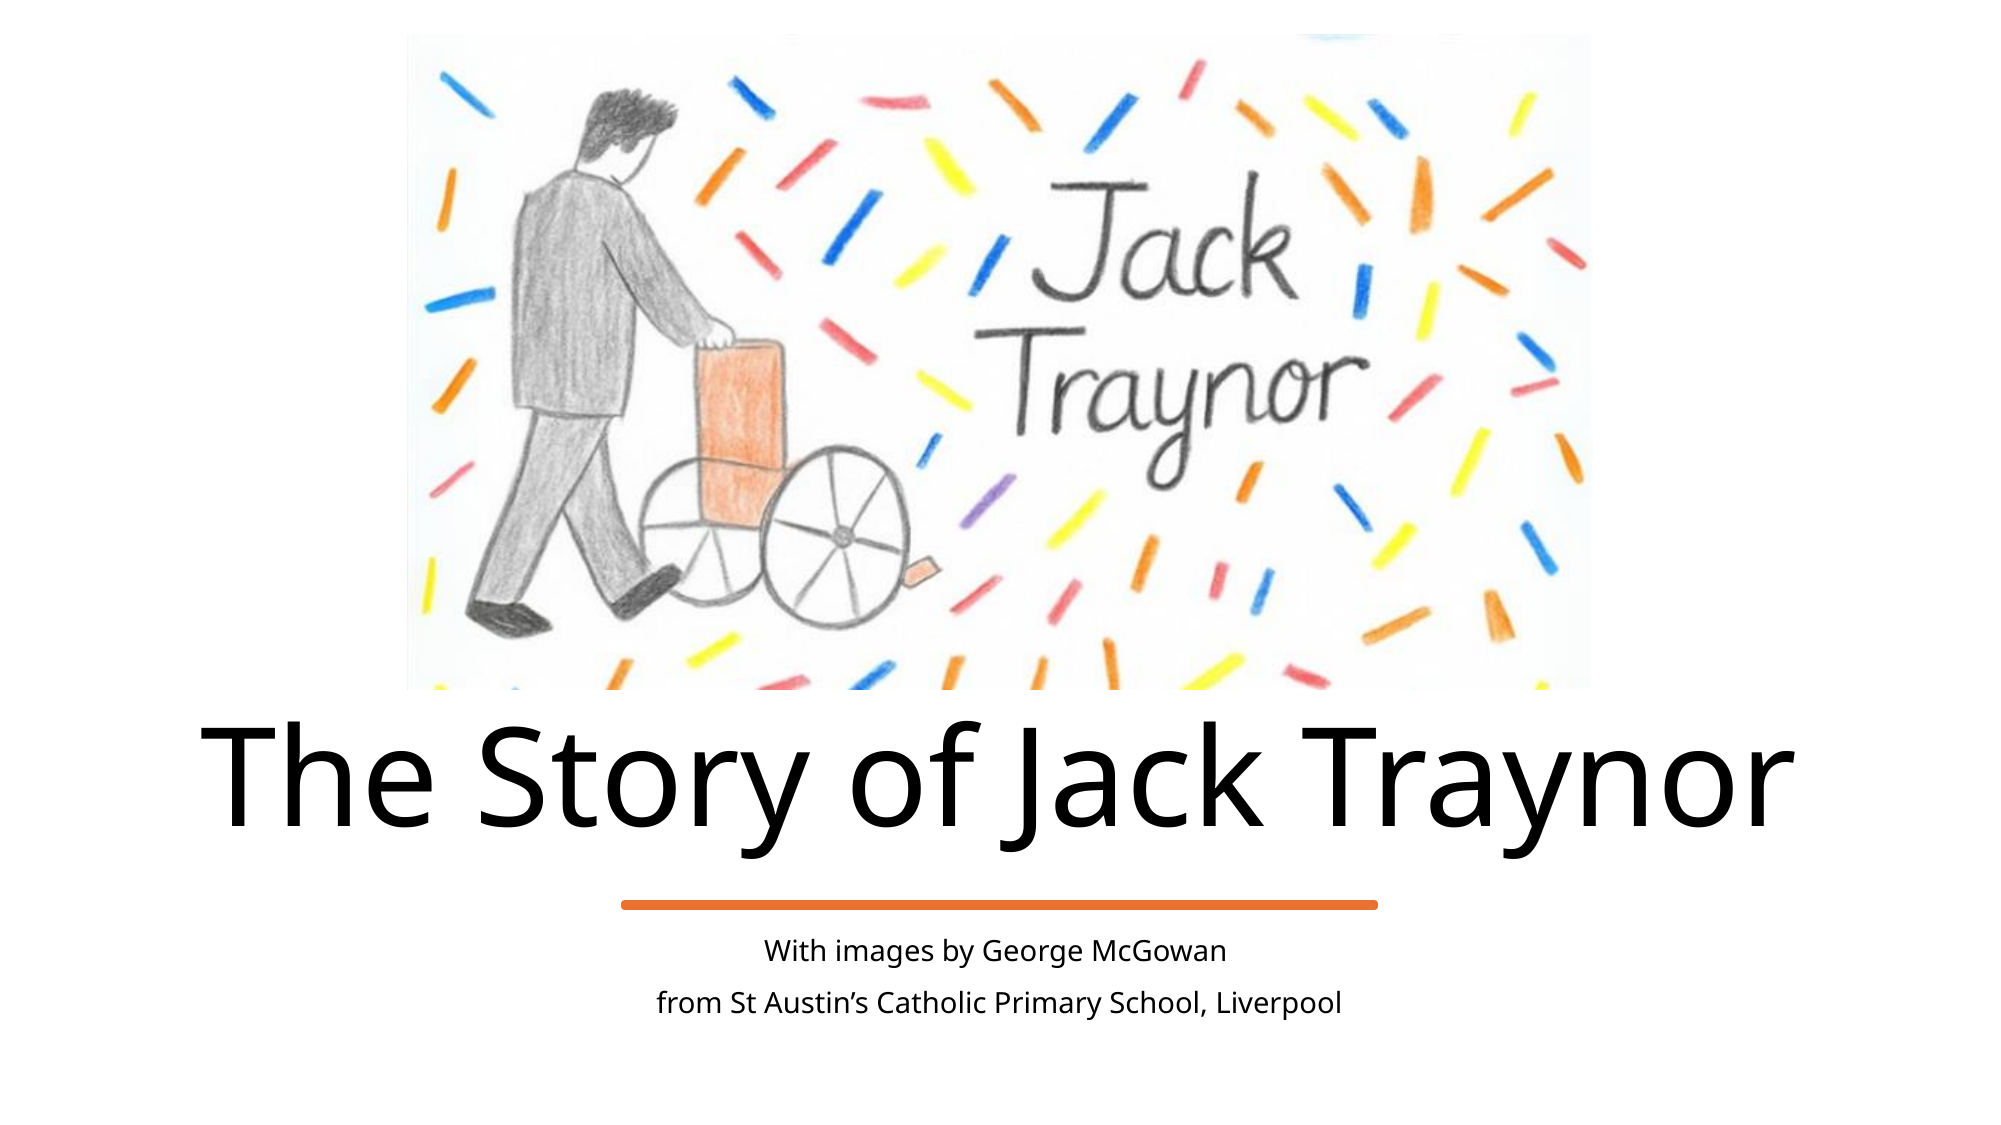

# The Story of Jack Traynor
With images by George McGowan
from St Austin’s Catholic Primary School, Liverpool